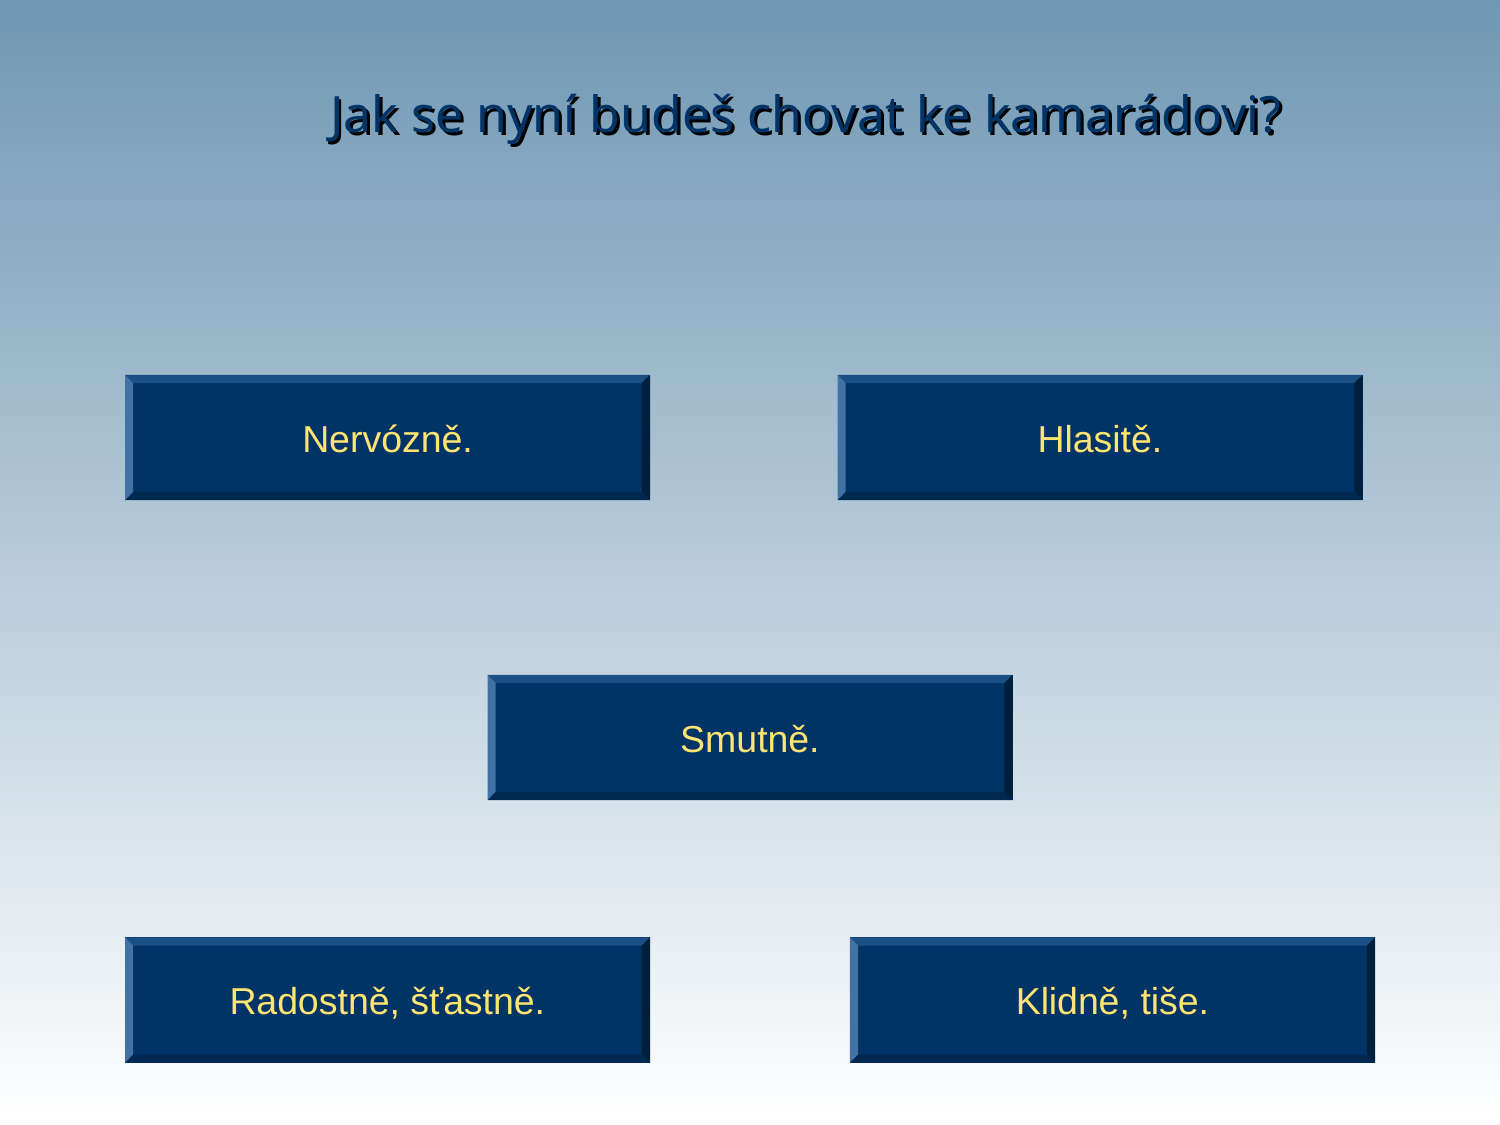

# Jak se nyní budeš chovat ke kamarádovi?
Nervózně.
Hlasitě.
Smutně.
Radostně, šťastně.
Klidně, tiše.